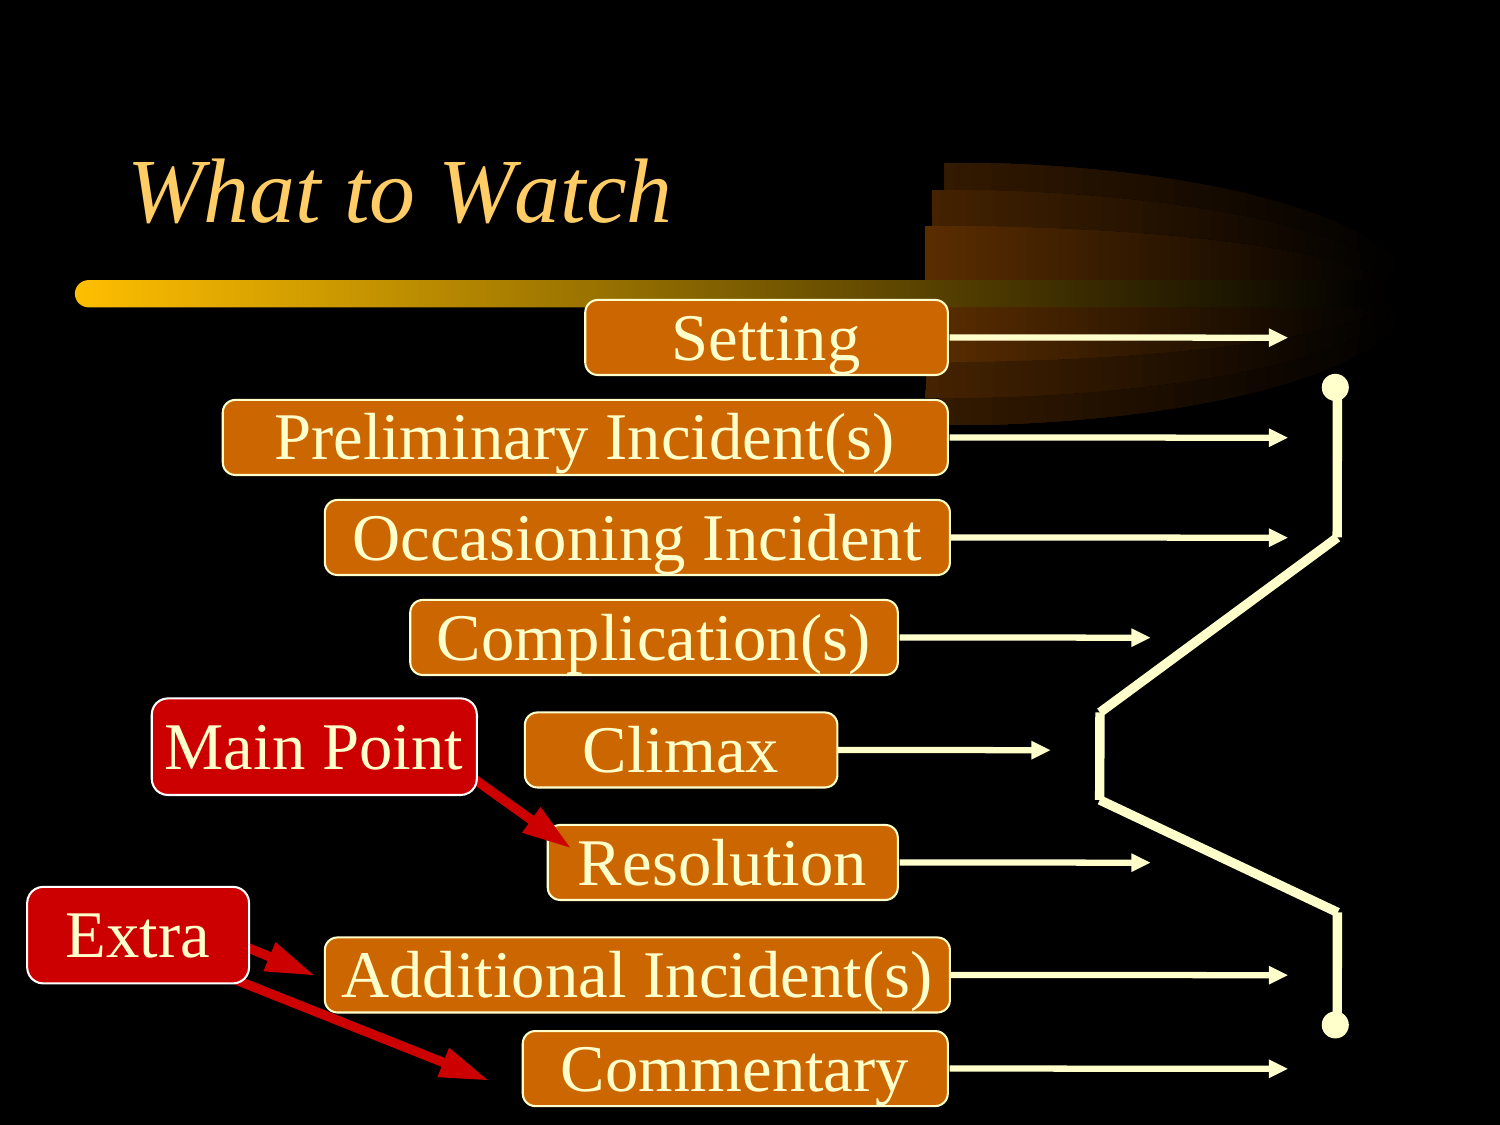

# What to Watch
Setting
Preliminary Incident(s)
Occasioning Incident
Complication(s)
Main Point
Climax
Resolution
Extra
Additional Incident(s)
Commentary